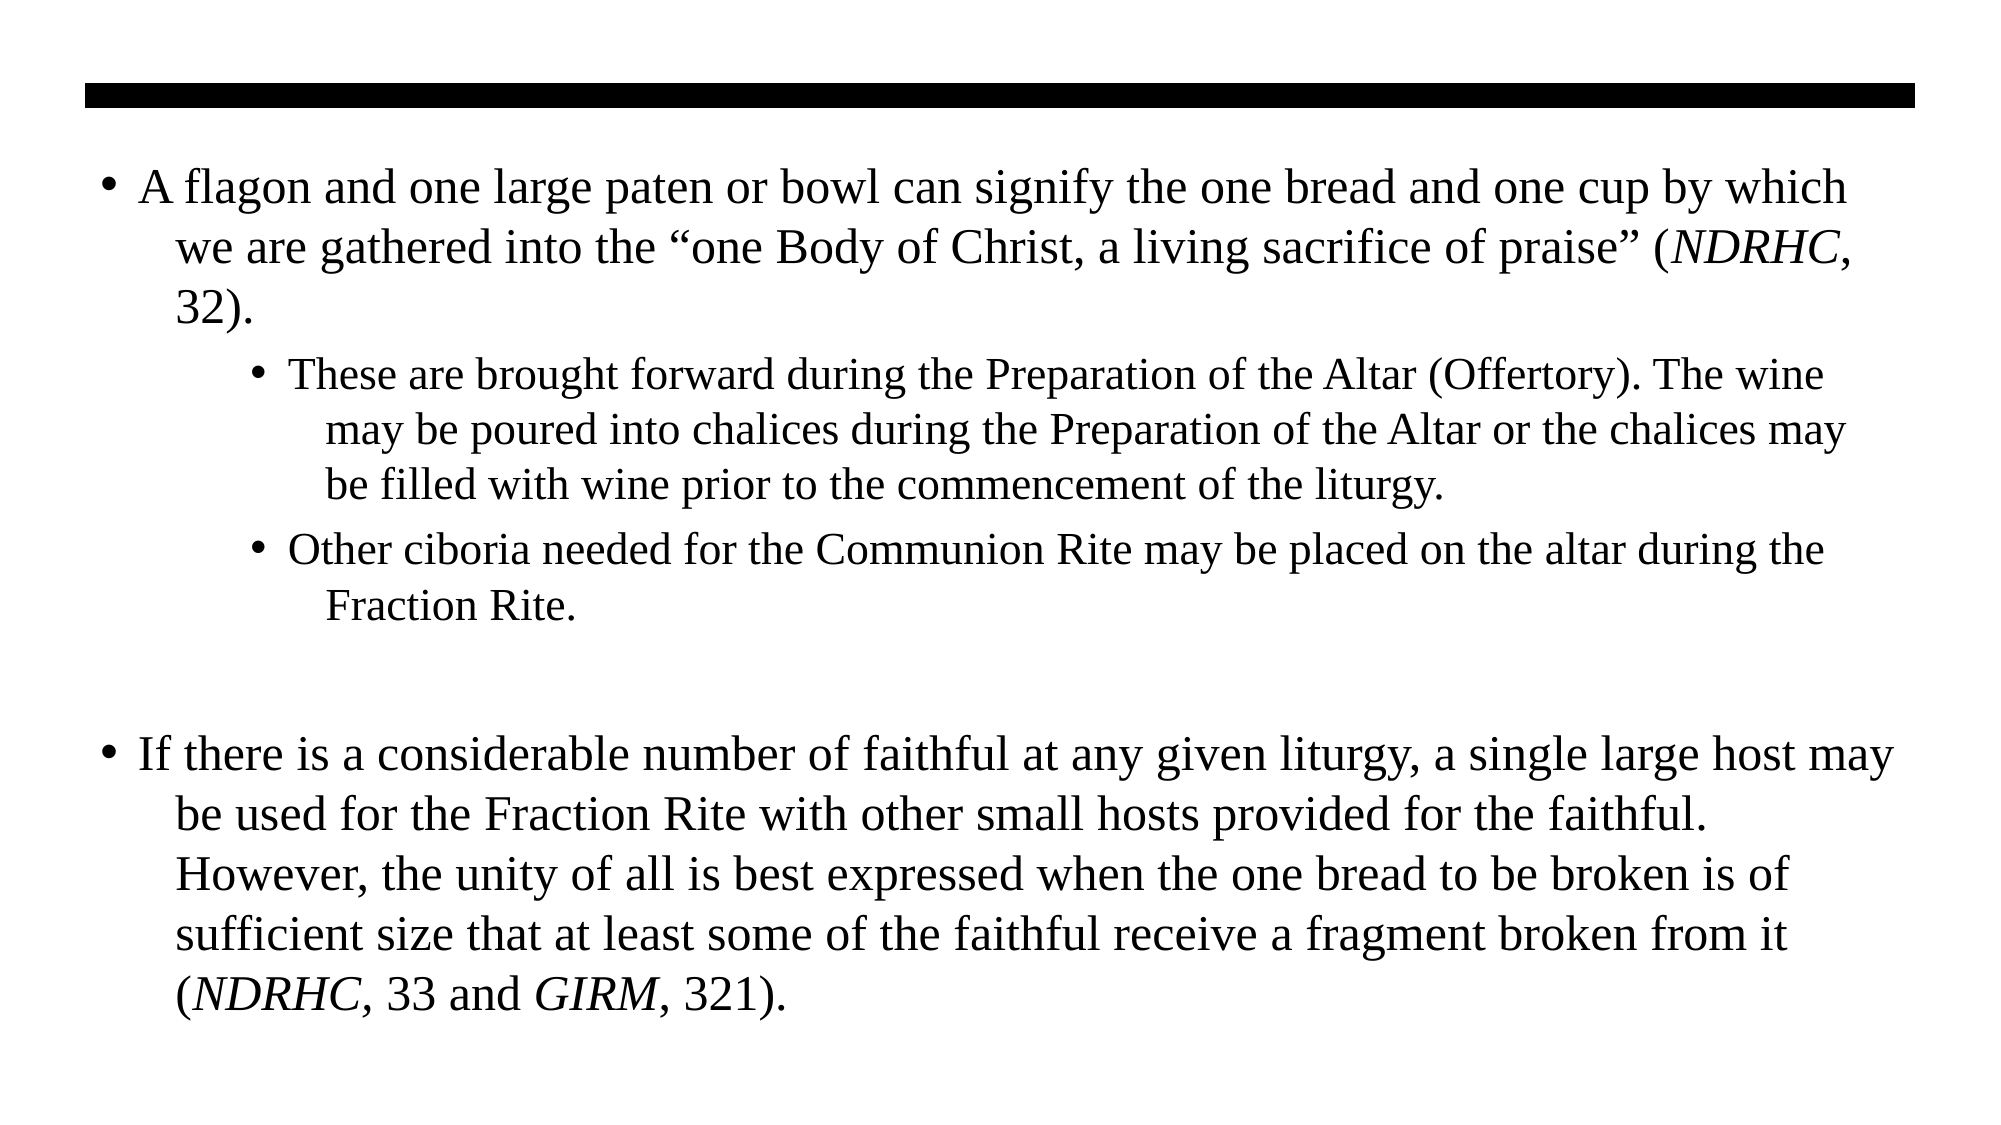

# A flagon and one large paten or bowl can signify the one bread and one cup by which we are gathered into the “one Body of Christ, a living sacrifice of praise” (NDRHC, 32).
These are brought forward during the Preparation of the Altar (Offertory). The wine may be poured into chalices during the Preparation of the Altar or the chalices may be filled with wine prior to the commencement of the liturgy.
Other ciboria needed for the Communion Rite may be placed on the altar during the Fraction Rite.
If there is a considerable number of faithful at any given liturgy, a single large host may be used for the Fraction Rite with other small hosts provided for the faithful. However, the unity of all is best expressed when the one bread to be broken is of sufficient size that at least some of the faithful receive a fragment broken from it (NDRHC, 33 and GIRM, 321).